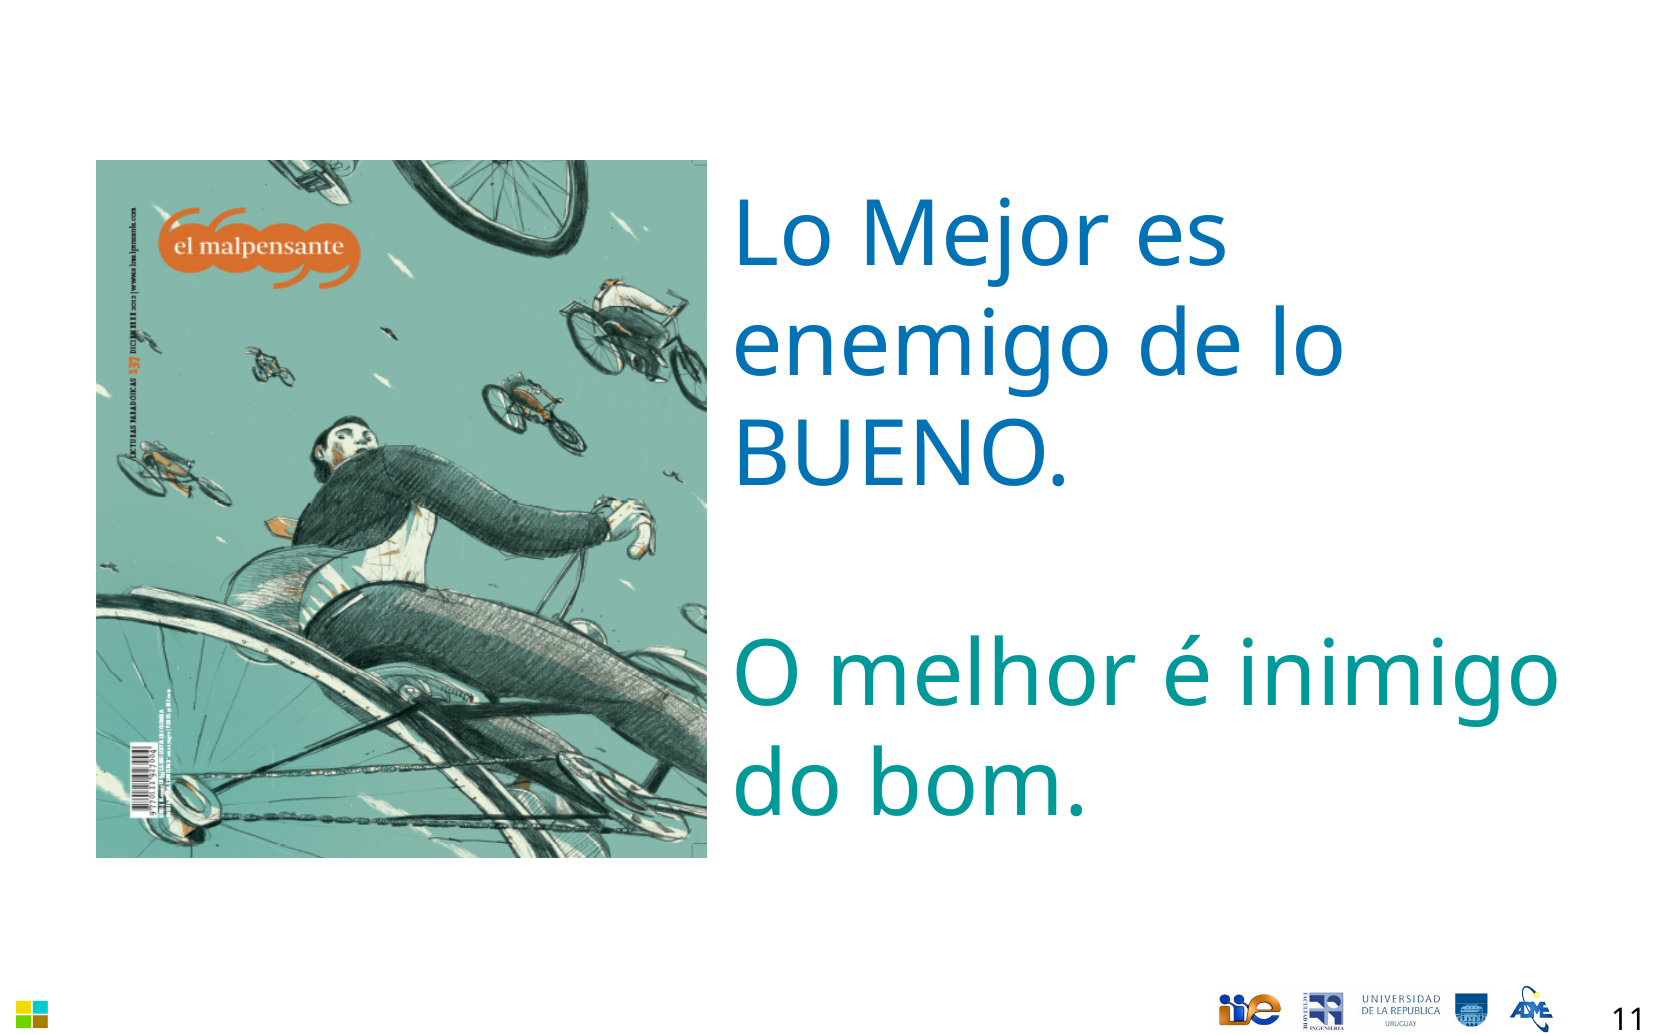

# Lo Mejor es enemigo de lo BUENO. O melhor é inimigo do bom.